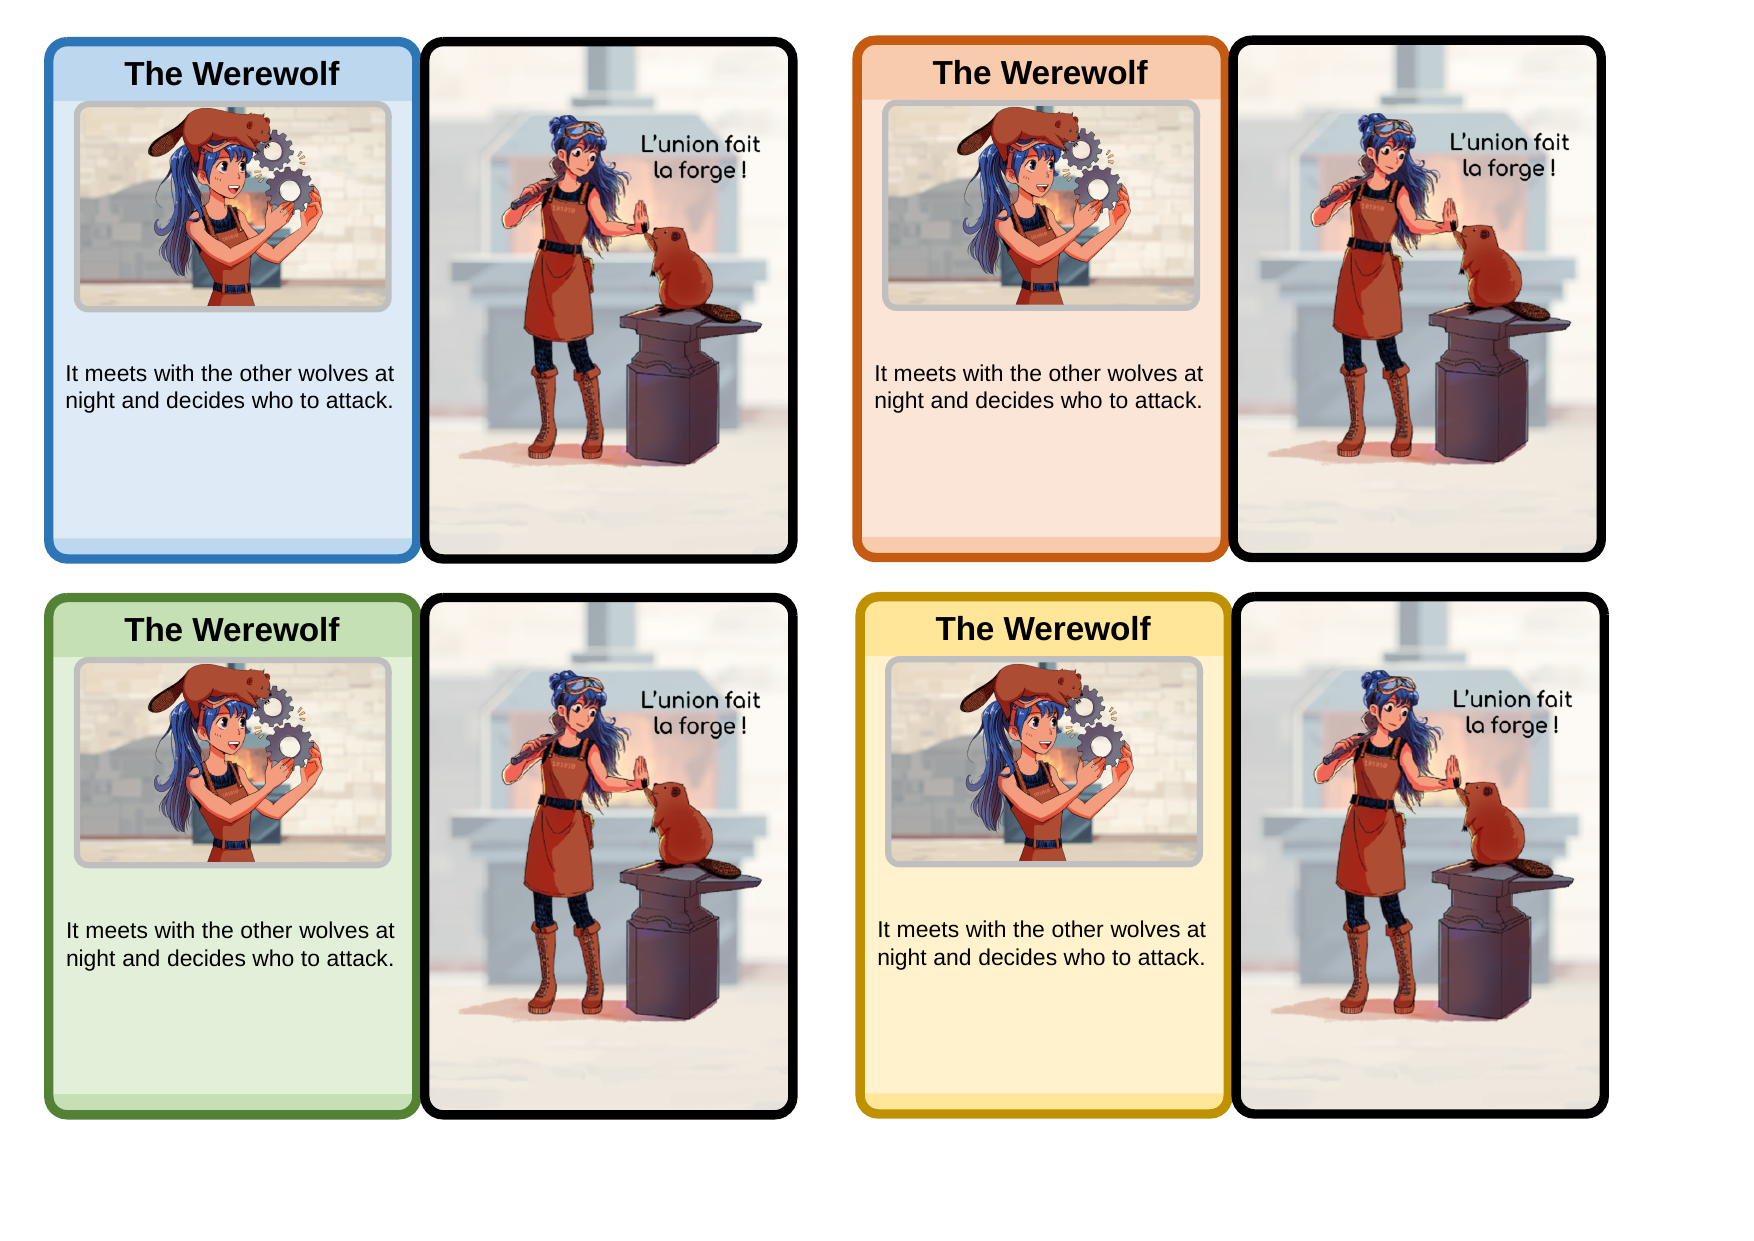

The Werewolf
The Werewolf
It meets with the other wolves at night and decides who to attack.
It meets with the other wolves at night and decides who to attack.
The Werewolf
The Werewolf
It meets with the other wolves at night and decides who to attack.
It meets with the other wolves at night and decides who to attack.